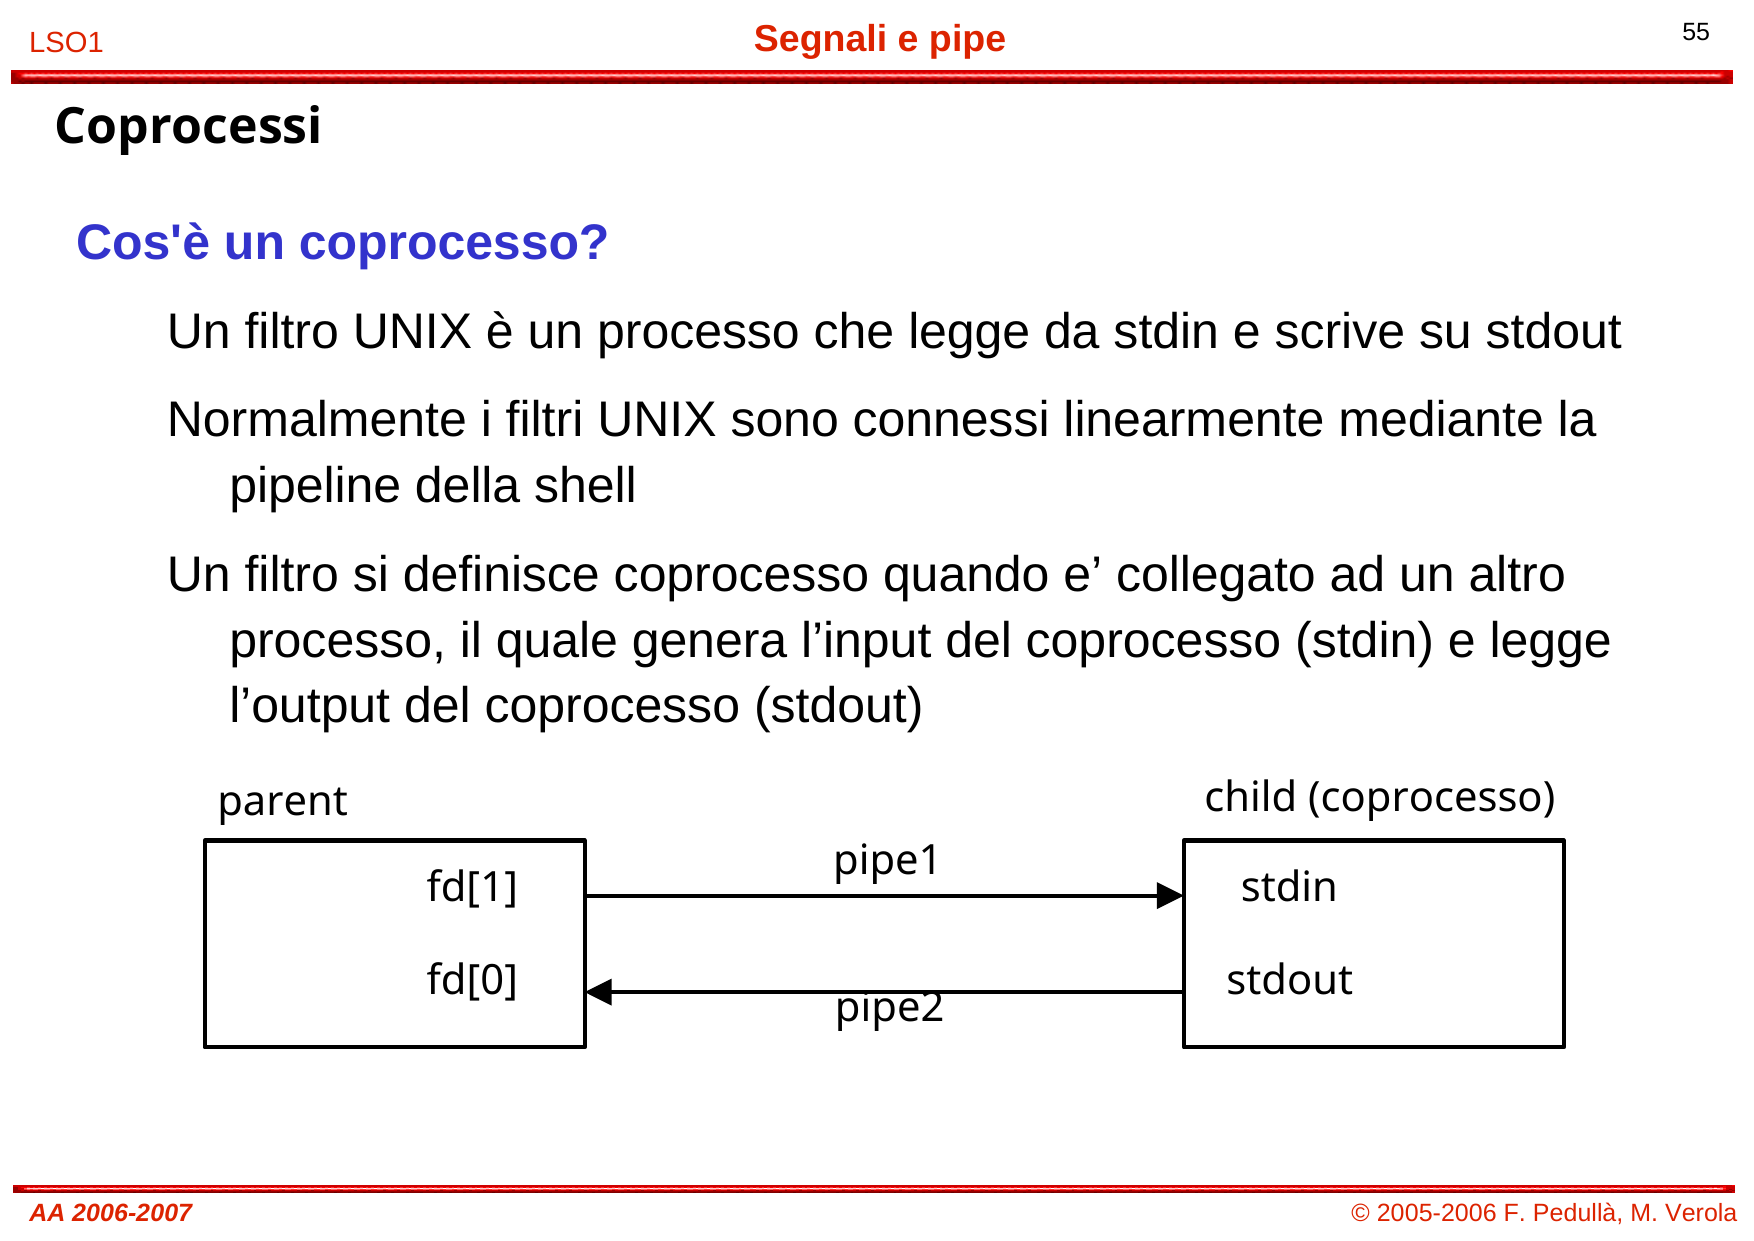

# Coprocessi
Cos'è un coprocesso?
Un filtro UNIX è un processo che legge da stdin e scrive su stdout
Normalmente i filtri UNIX sono connessi linearmente mediante la pipeline della shell
Un filtro si definisce coprocesso quando e’ collegato ad un altro processo, il quale genera l’input del coprocesso (stdin) e legge l’output del coprocesso (stdout)
child (coprocesso)
parent
pipe1
fd[1]
stdin
fd[0]
stdout
pipe2